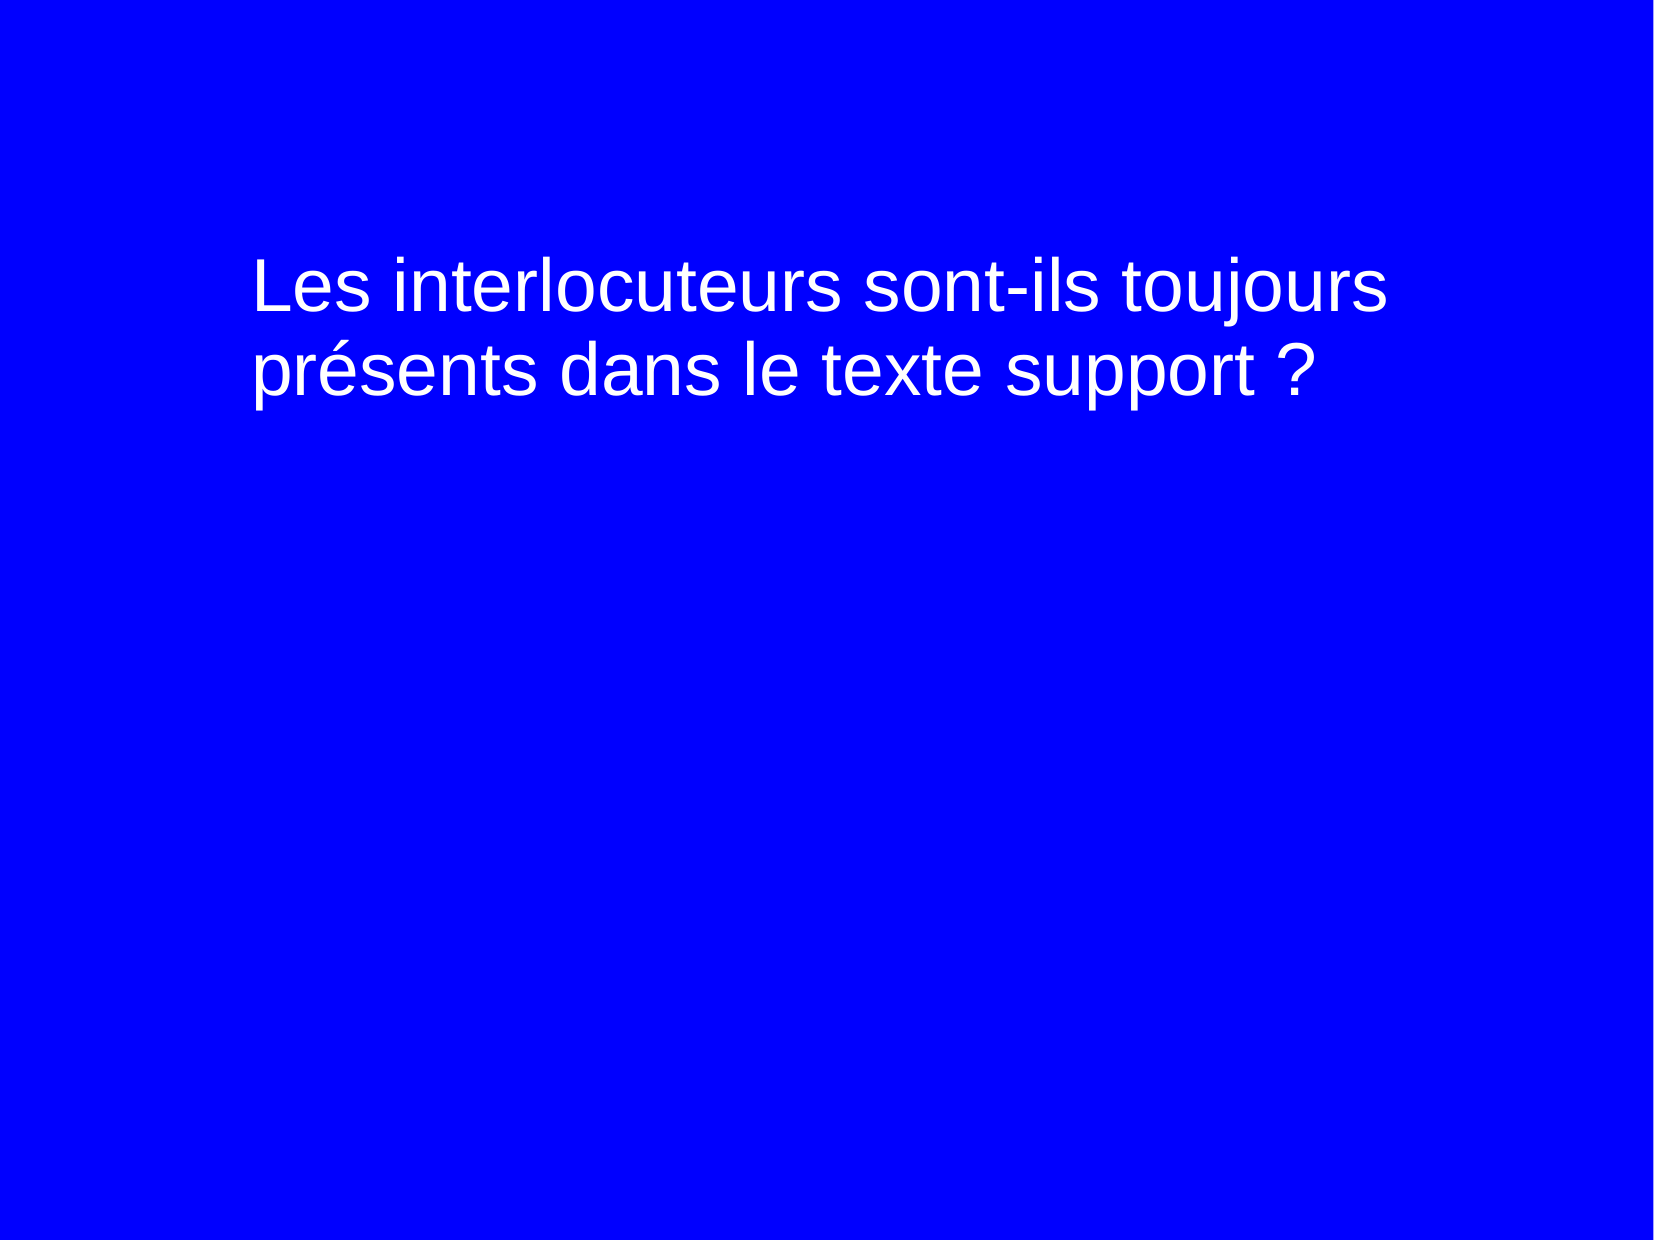

Les interlocuteurs sont-ils toujours présents dans le texte support ?